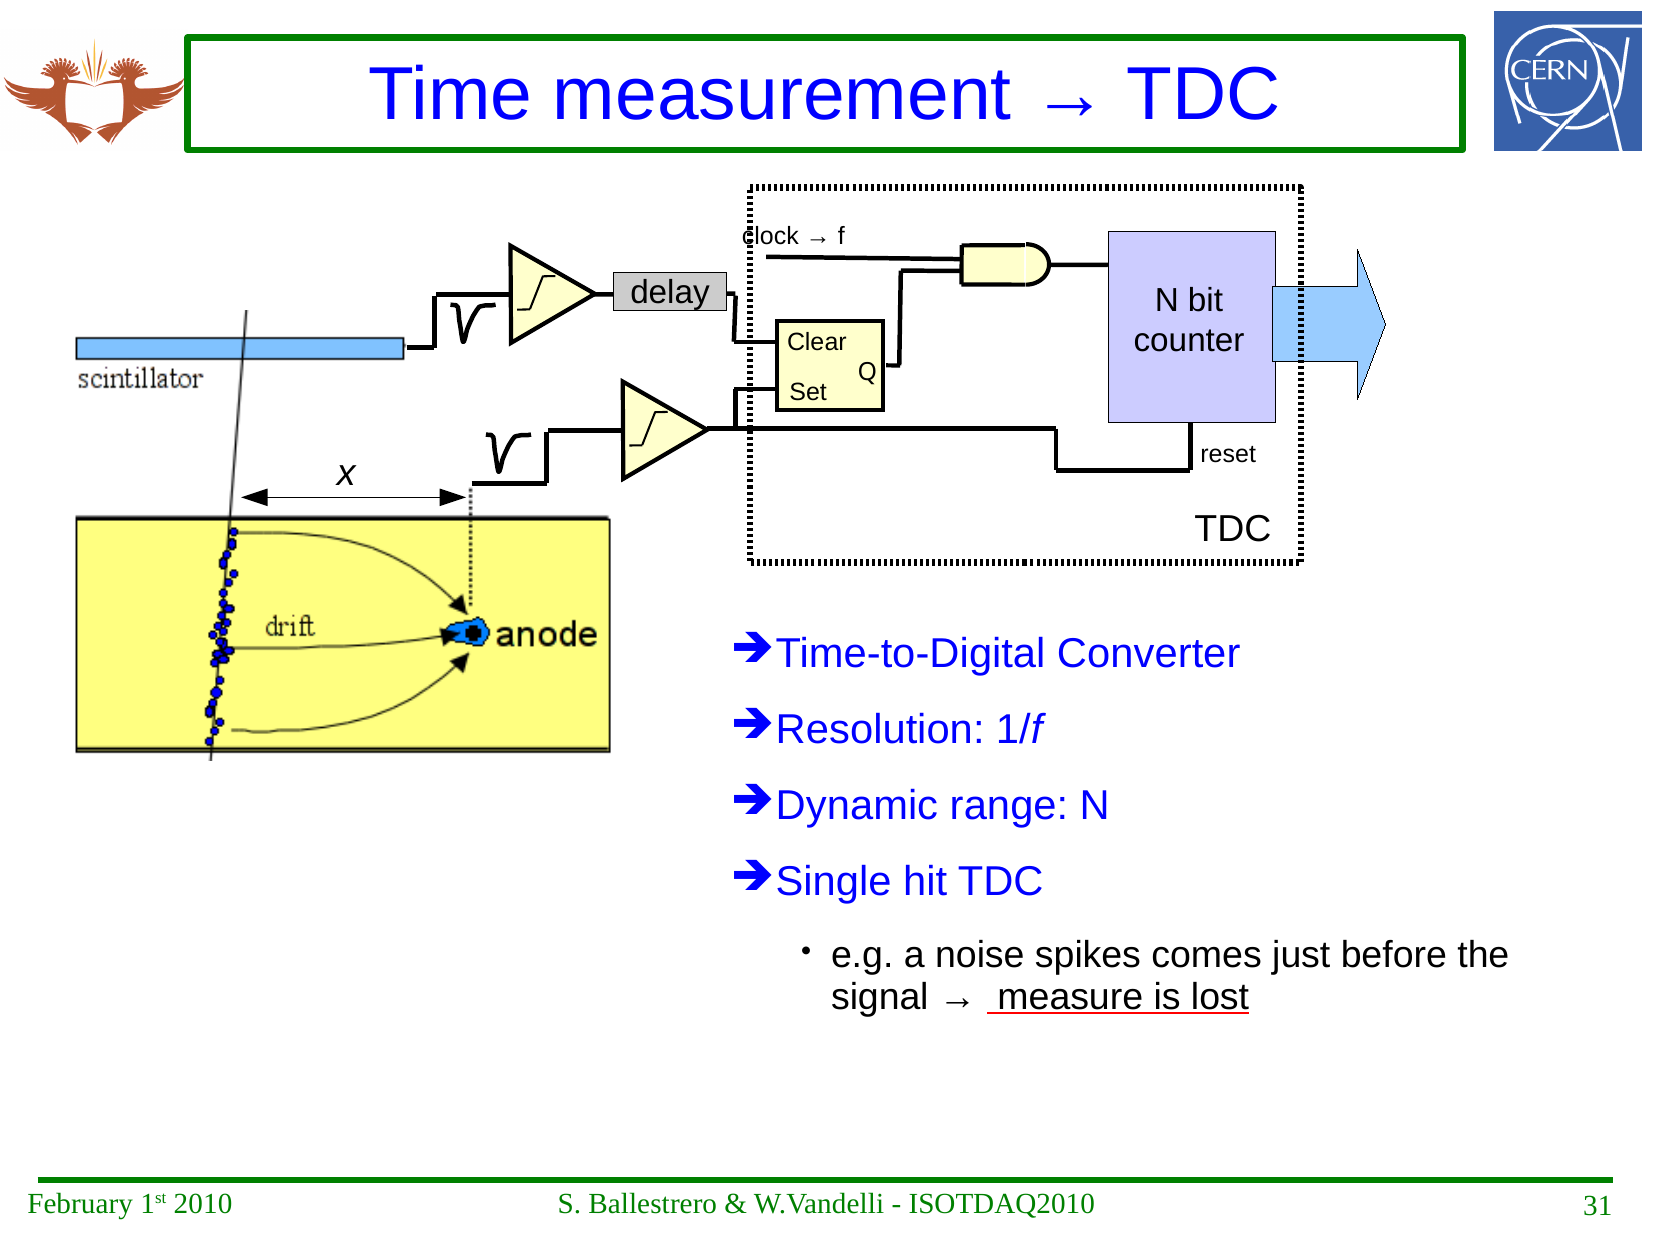

# Time measurement → TDC
clock → f
N bit
counter
delay
Clear
Q
Set
reset
x
TDC
Time-to-Digital Converter
Resolution: 1/f
Dynamic range: N
Single hit TDC
e.g. a noise spikes comes just before the signal → measure is lost
31